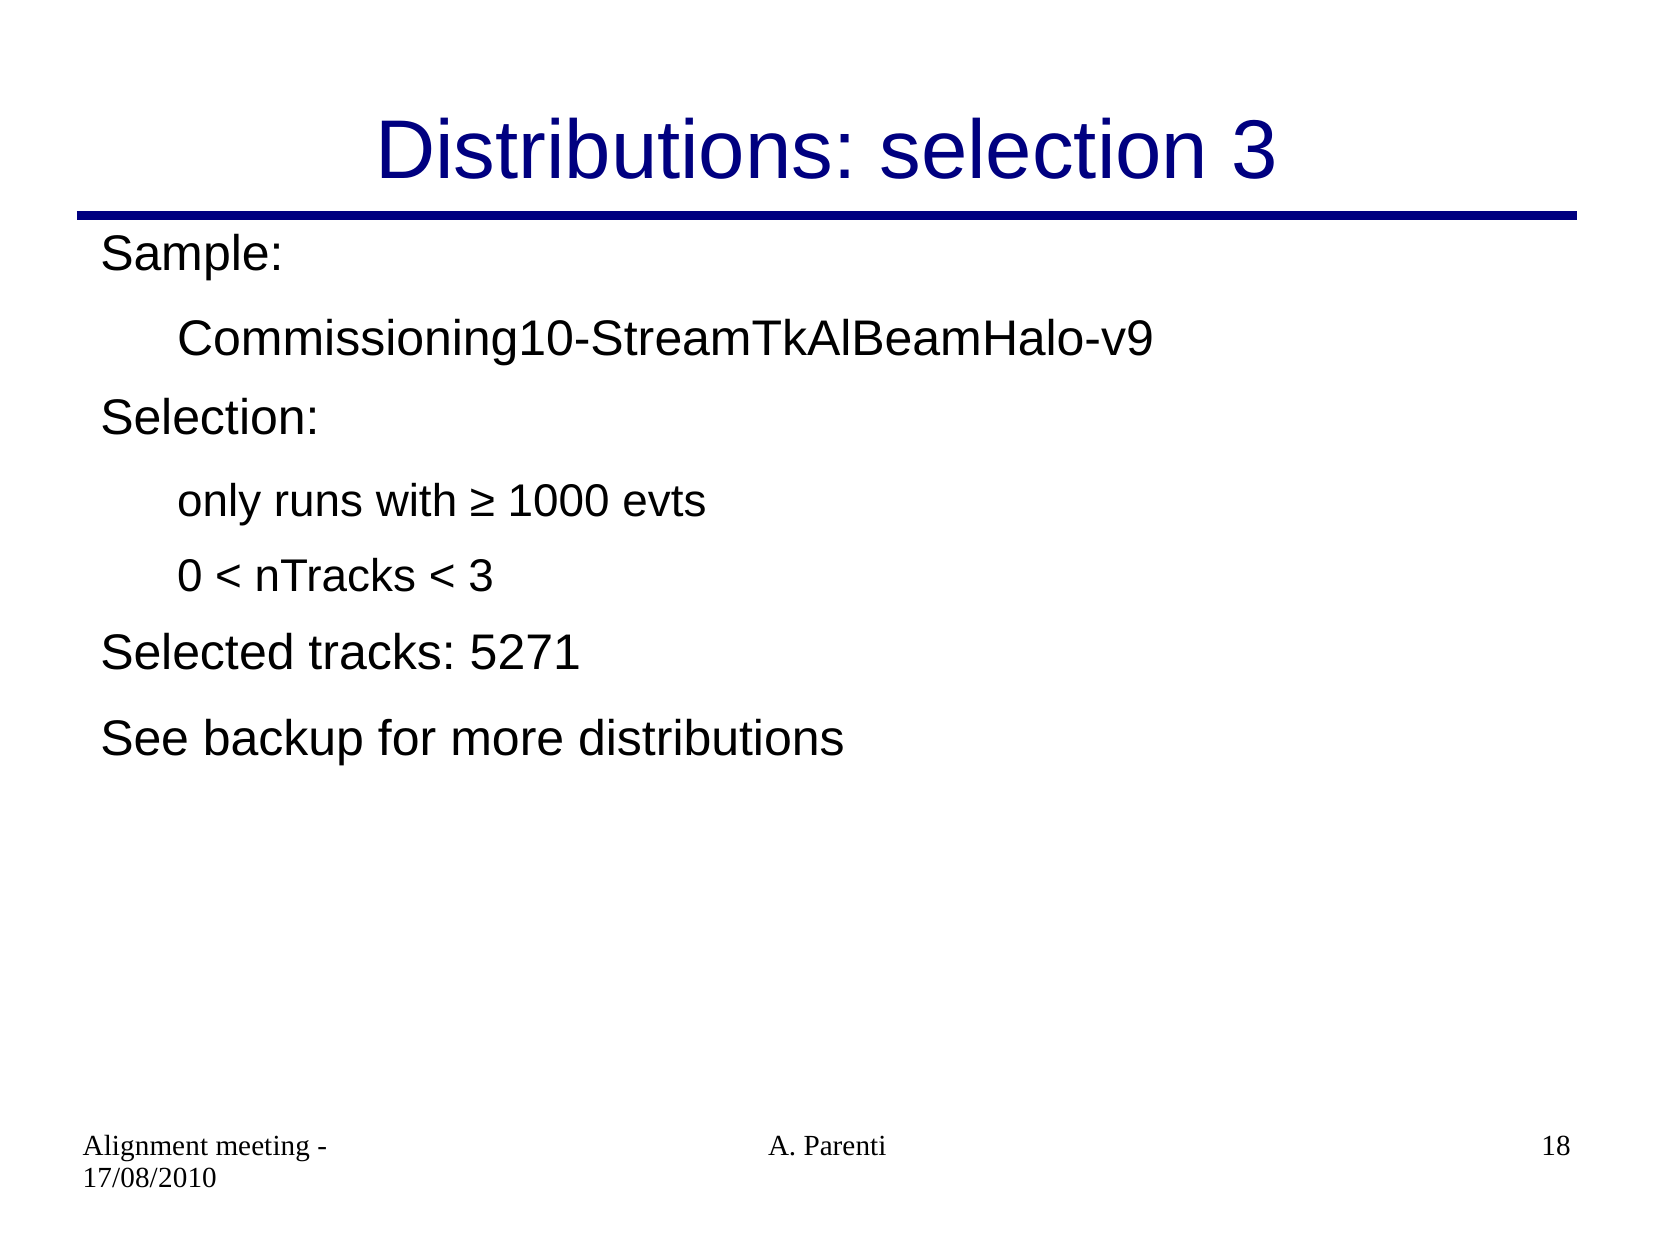

# Distributions: selection 3
Sample:
Commissioning10-StreamTkAlBeamHalo-v9
Selection:
only runs with ≥ 1000 evts
0 < nTracks < 3
Selected tracks: 5271
See backup for more distributions
18